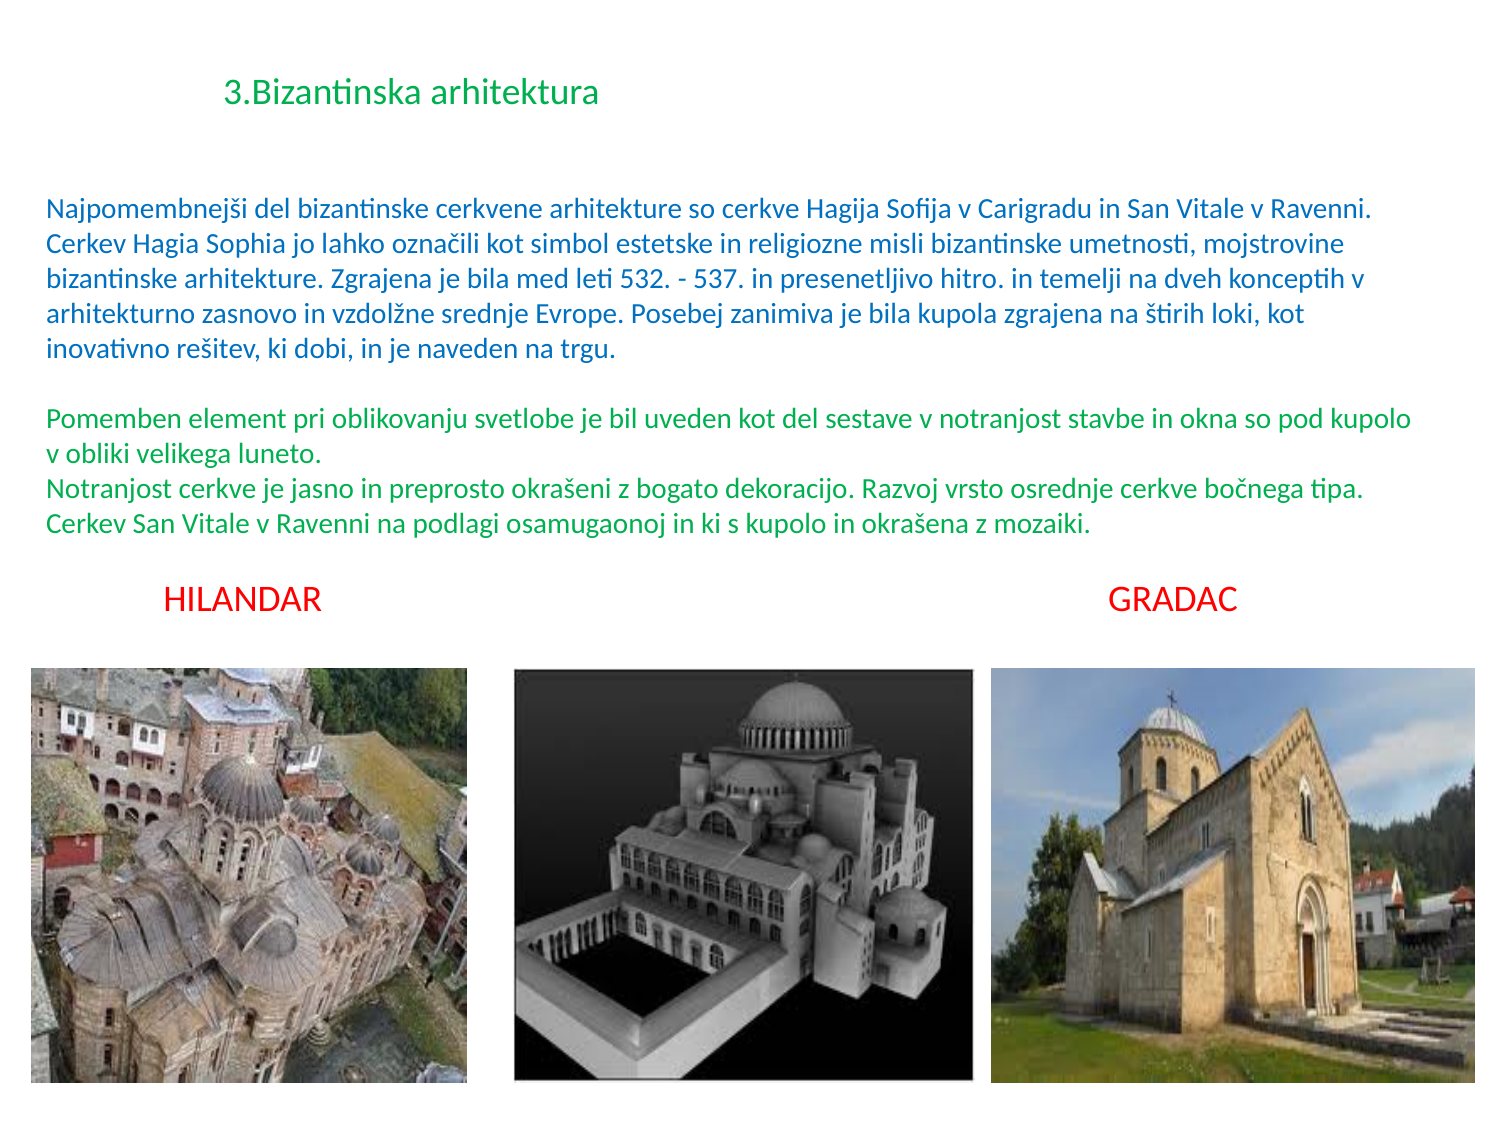

3.Bizantinska arhitektura
Najpomembnejši del bizantinske cerkvene arhitekture so cerkve Hagija Sofija v Carigradu in San Vitale v Ravenni. Cerkev Hagia Sophia jo lahko označili kot simbol estetske in religiozne misli bizantinske umetnosti, mojstrovine bizantinske arhitekture. Zgrajena je bila med leti 532. - 537. in presenetljivo hitro. in temelji na dveh konceptih v arhitekturno zasnovo in vzdolžne srednje Evrope. Posebej zanimiva je bila kupola zgrajena na štirih loki, kot inovativno rešitev, ki dobi, in je naveden na trgu.
Pomemben element pri oblikovanju svetlobe je bil uveden kot del sestave v notranjost stavbe in okna so pod kupolo v obliki velikega luneto.
Notranjost cerkve je jasno in preprosto okrašeni z bogato dekoracijo. Razvoj vrsto osrednje cerkve bočnega tipa. Cerkev San Vitale v Ravenni na podlagi osamugaonoj in ki s kupolo in okrašena z mozaiki.
HILANDAR
GRADAC